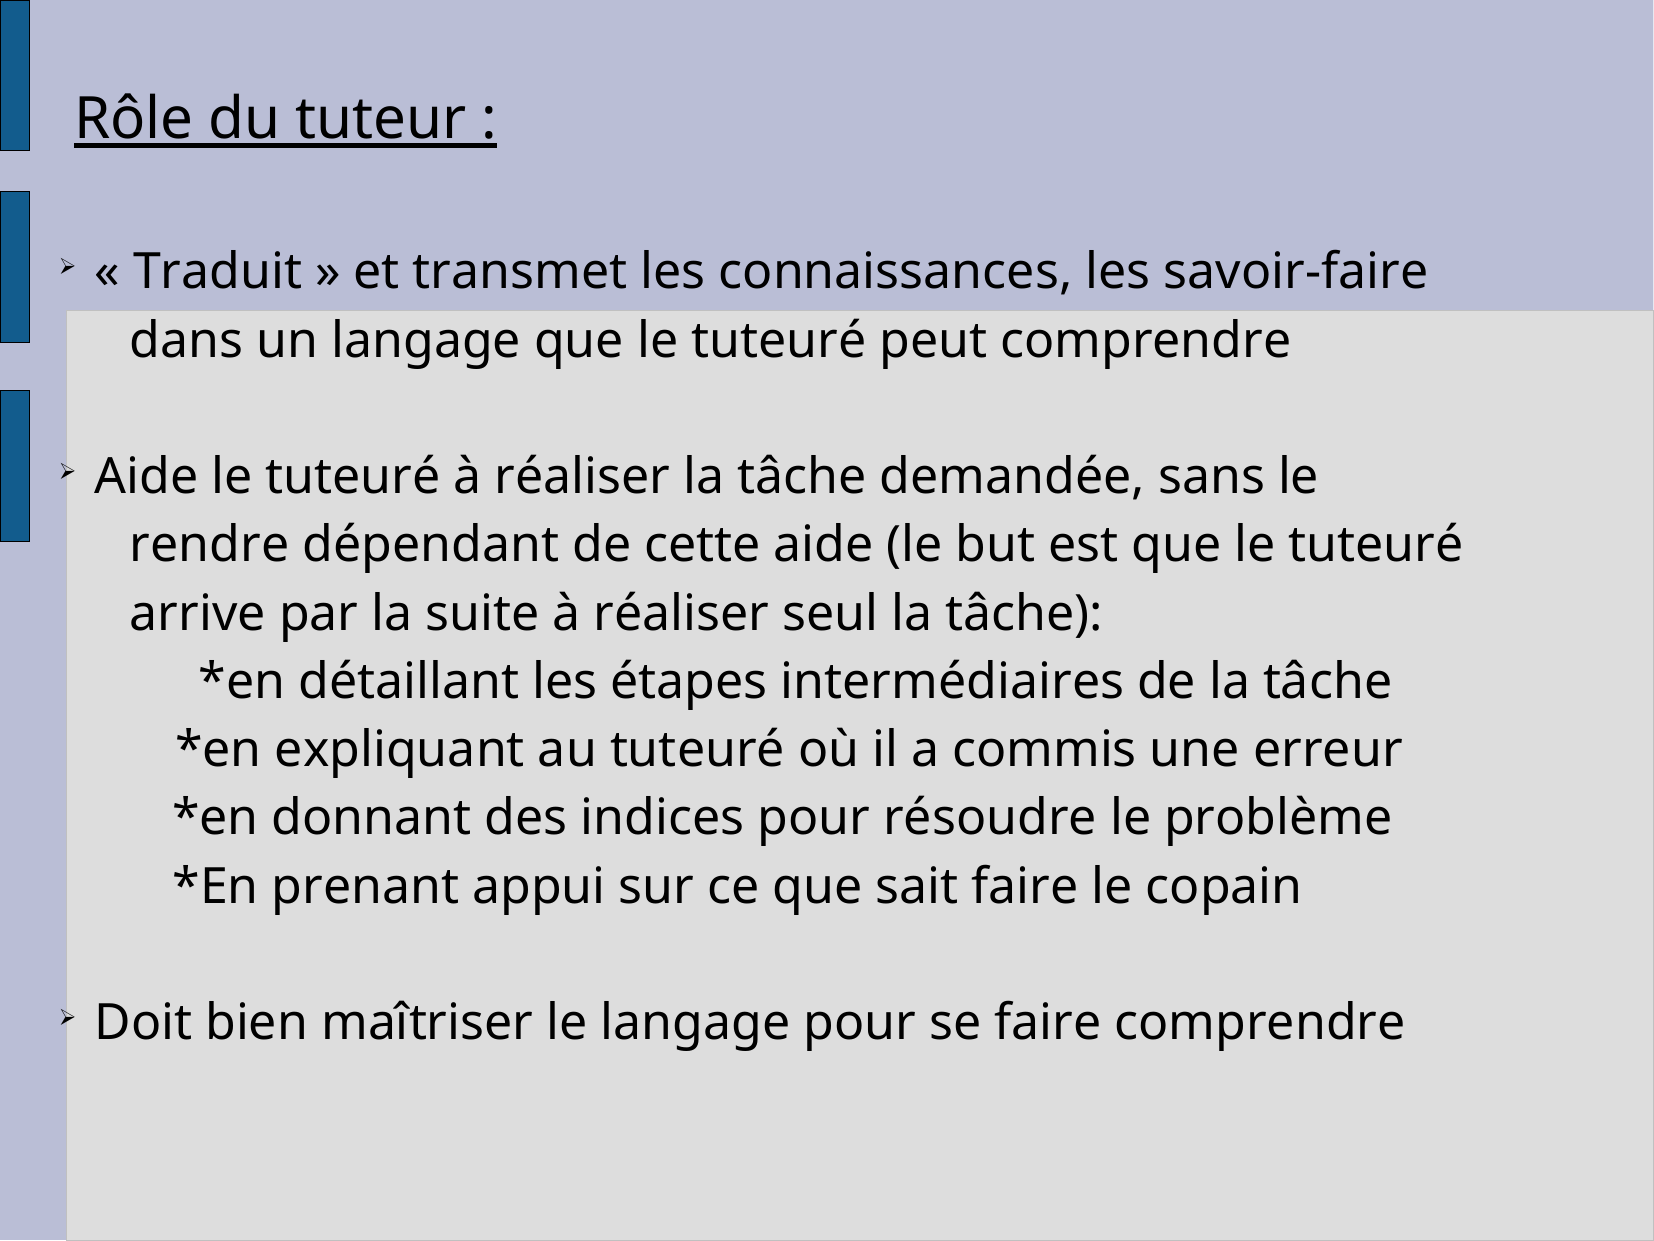

# Rôle du tuteur :
« Traduit » et transmet les connaissances, les savoir-faire dans un langage que le tuteuré peut comprendre
Aide le tuteuré à réaliser la tâche demandée, sans le rendre dépendant de cette aide (le but est que le tuteuré arrive par la suite à réaliser seul la tâche):
 *en détaillant les étapes intermédiaires de la tâche
 *en expliquant au tuteuré où il a commis une erreur
*en donnant des indices pour résoudre le problème
 *En prenant appui sur ce que sait faire le copain
Doit bien maîtriser le langage pour se faire comprendre